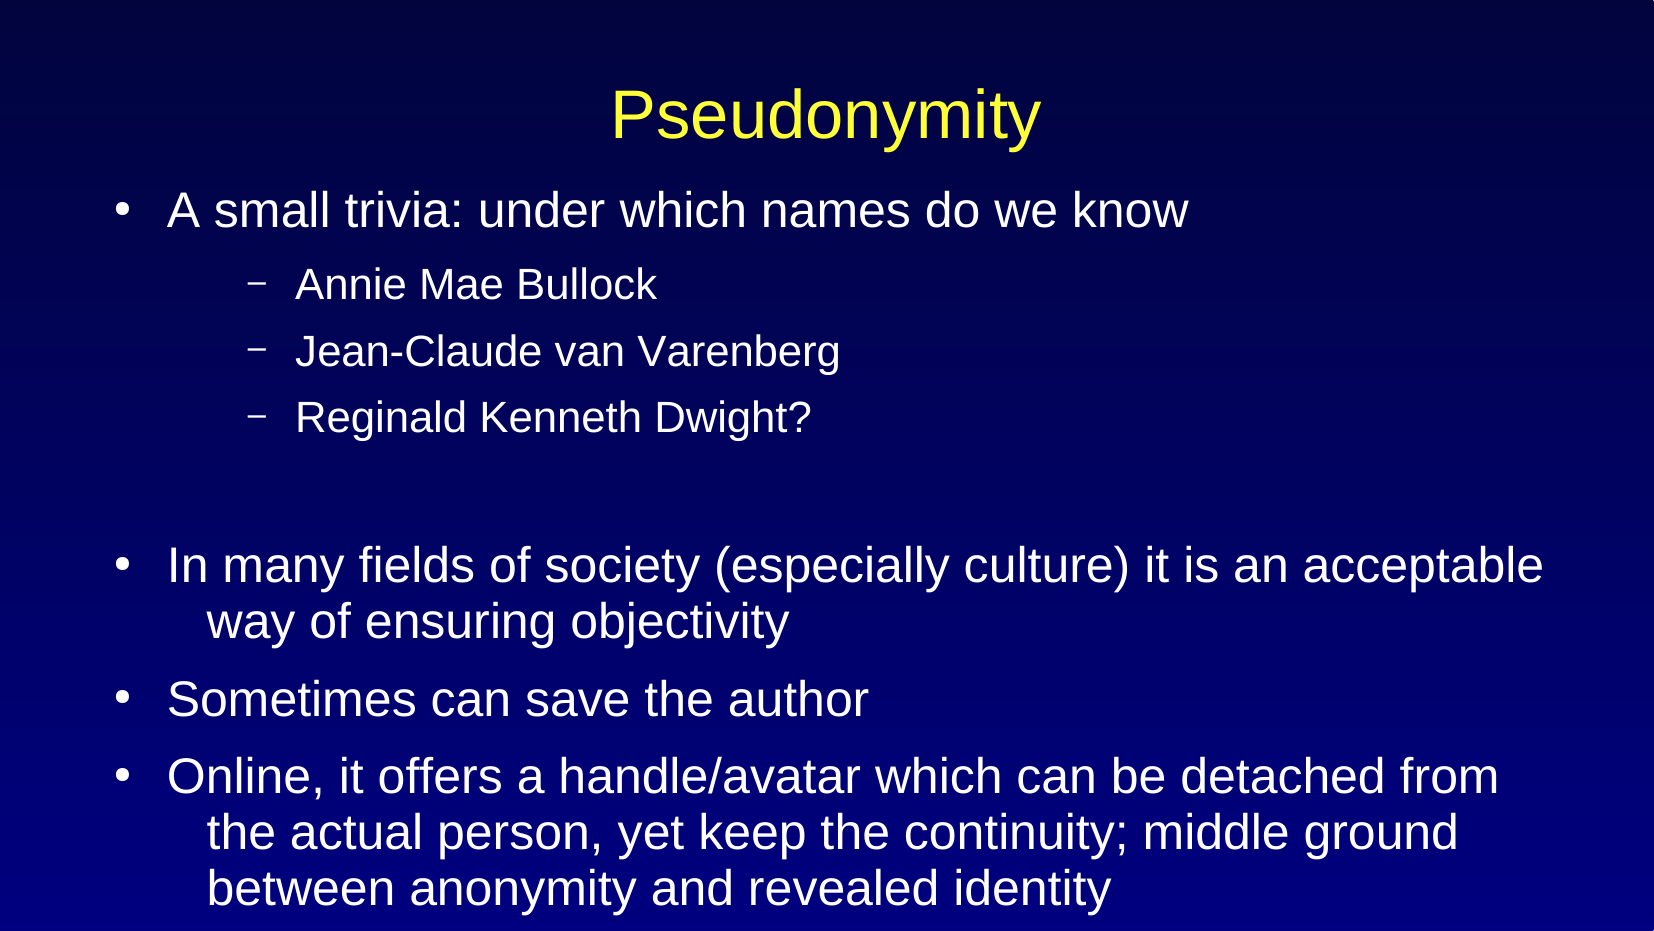

# Pseudonymity
A small trivia: under which names do we know
Annie Mae Bullock
Jean-Claude van Varenberg
Reginald Kenneth Dwight?
In many fields of society (especially culture) it is an acceptable way of ensuring objectivity
Sometimes can save the author
Online, it offers a handle/avatar which can be detached from the actual person, yet keep the continuity; middle ground between anonymity and revealed identity